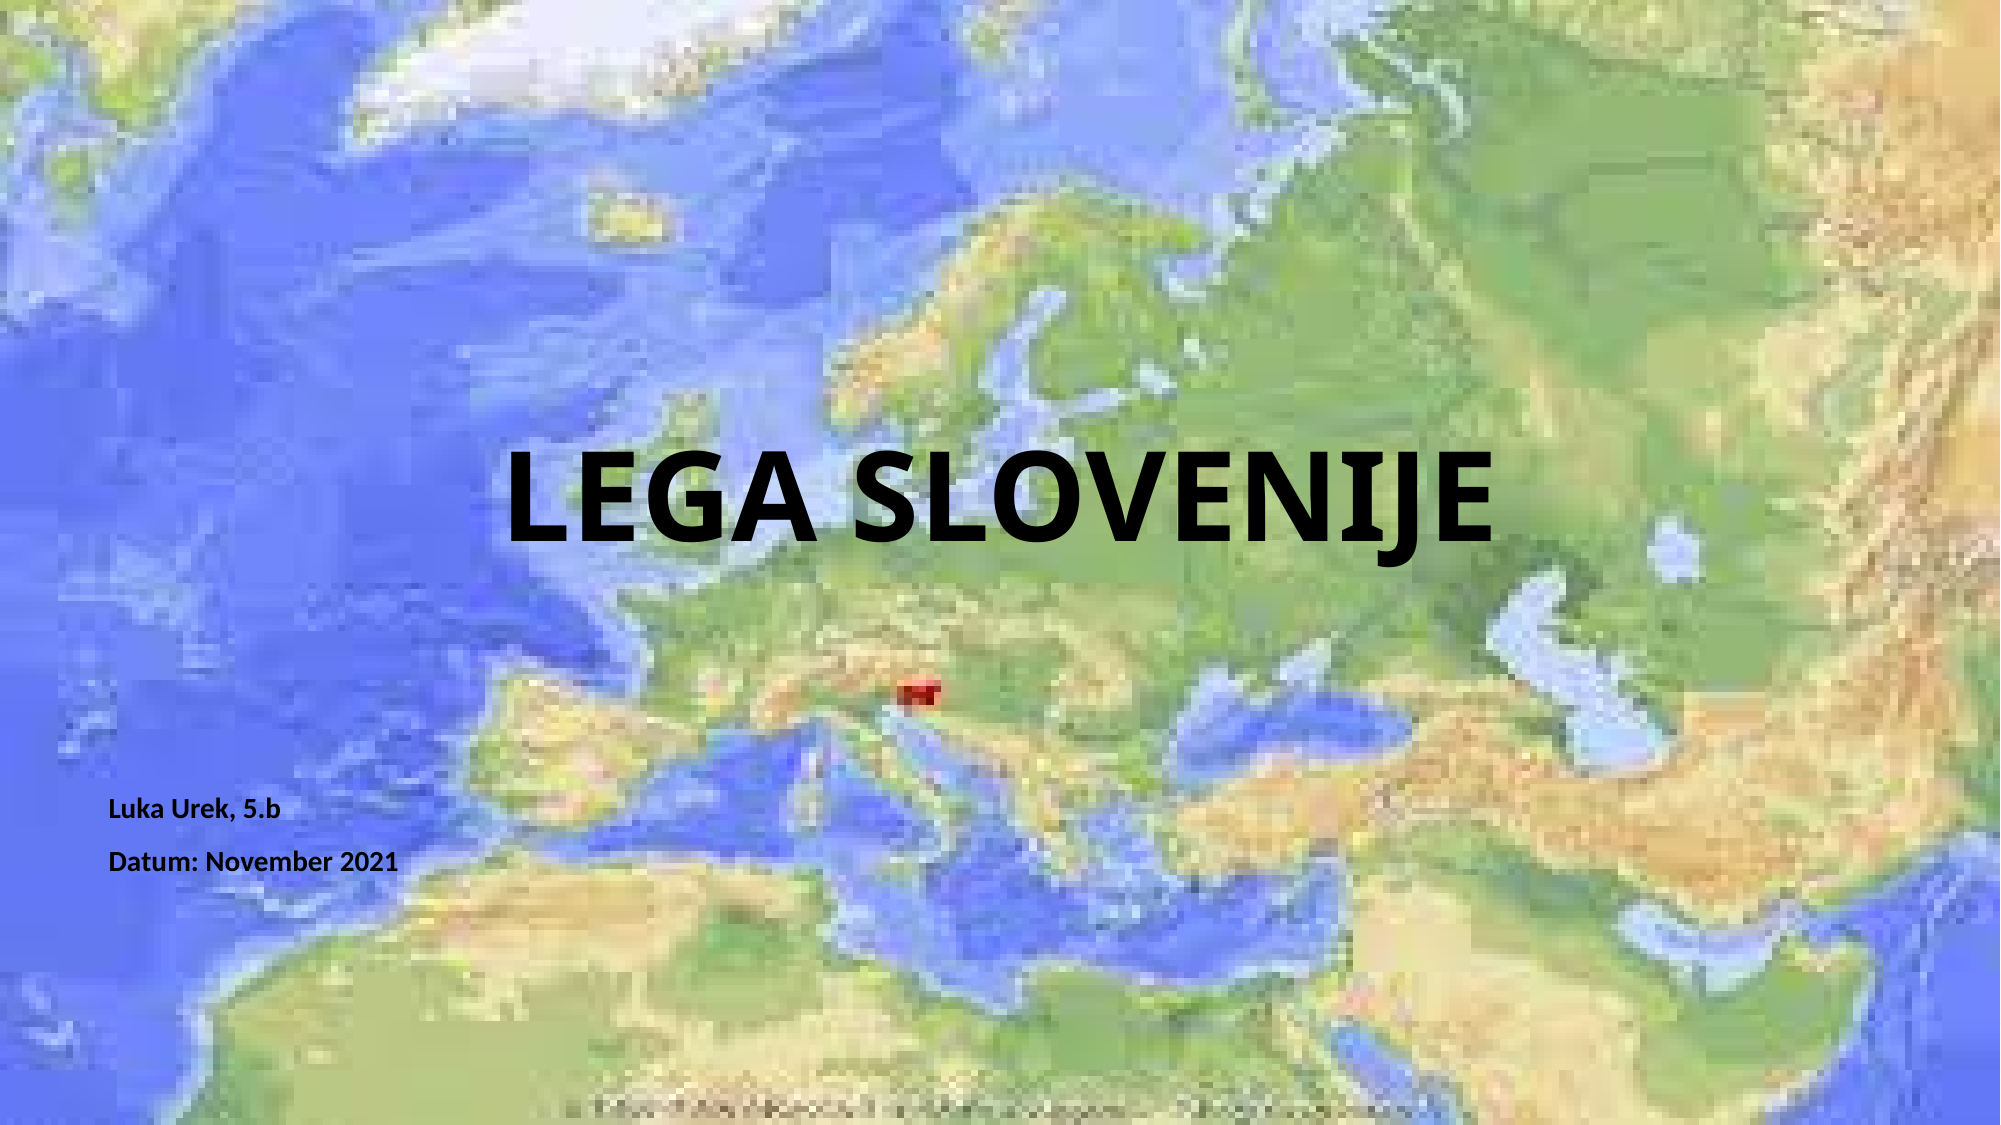

# LEGA SLOVENIJE
Luka Urek, 5.b
Datum: November 2021